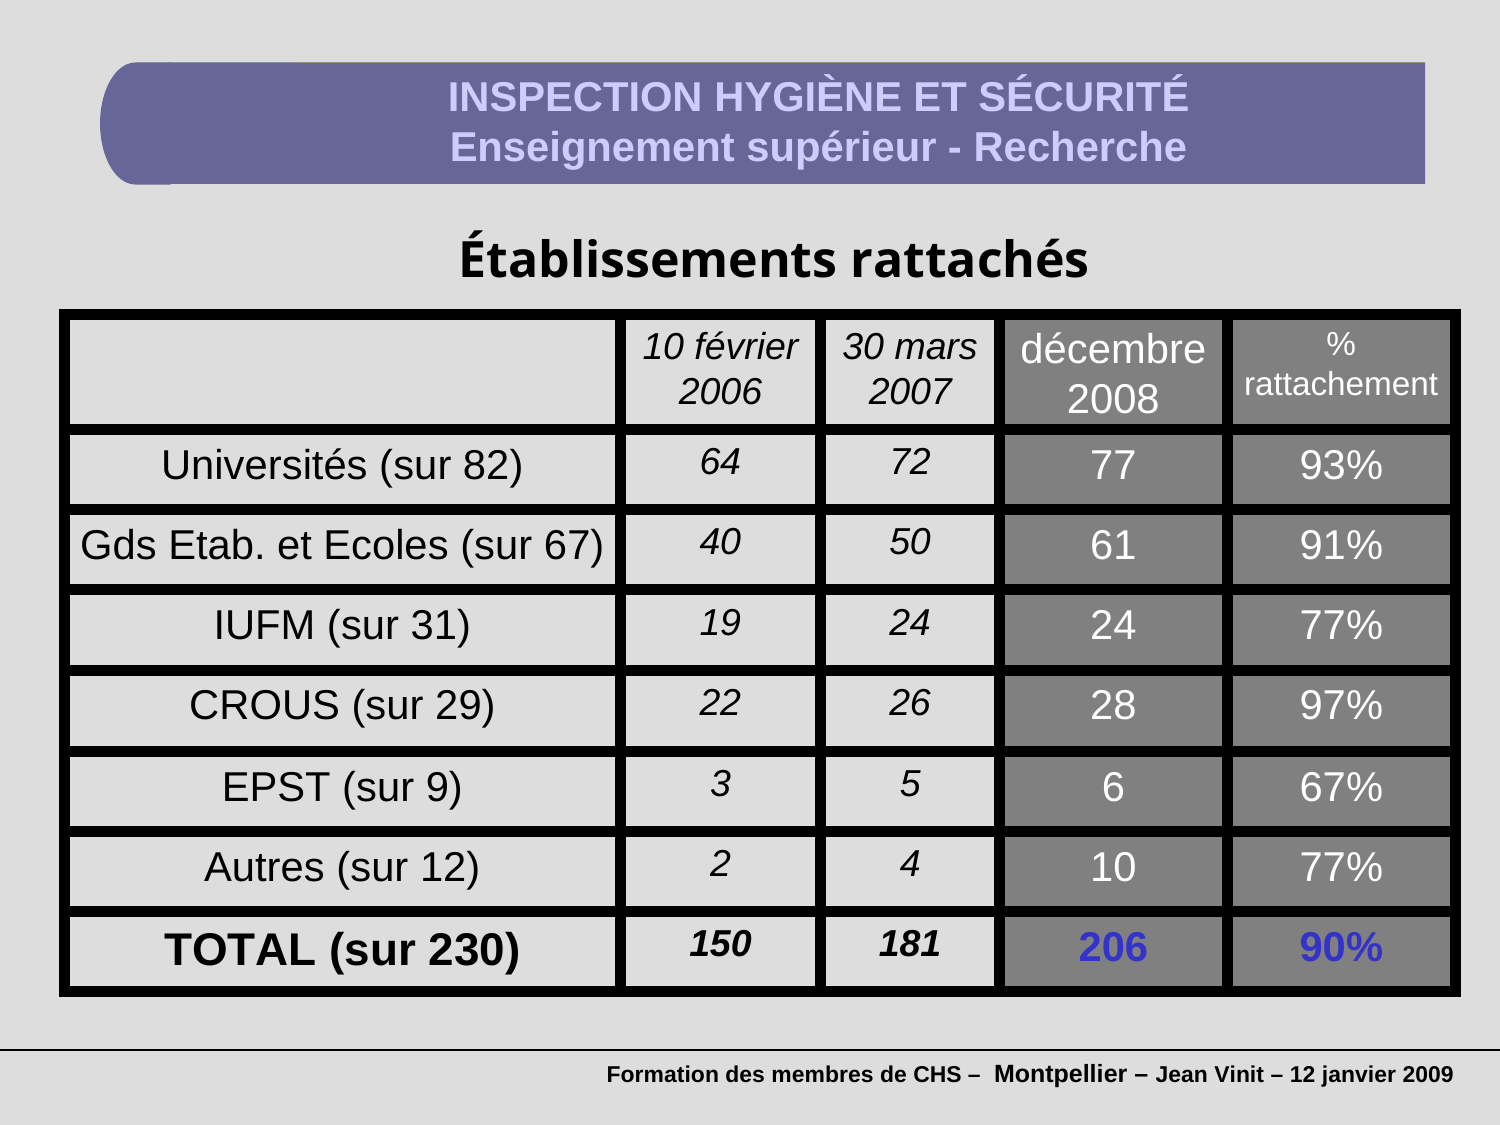

#
Établissements rattachés
| | 10 février 2006 | 30 mars 2007 | décembre 2008 | % rattachement |
| --- | --- | --- | --- | --- |
| Universités (sur 82) | 64 | 72 | 77 | 93% |
| Gds Etab. et Ecoles (sur 67) | 40 | 50 | 61 | 91% |
| IUFM (sur 31) | 19 | 24 | 24 | 77% |
| CROUS (sur 29) | 22 | 26 | 28 | 97% |
| EPST (sur 9) | 3 | 5 | 6 | 67% |
| Autres (sur 12) | 2 | 4 | 10 | 77% |
| TOTAL (sur 230) | 150 | 181 | 206 | 90% |